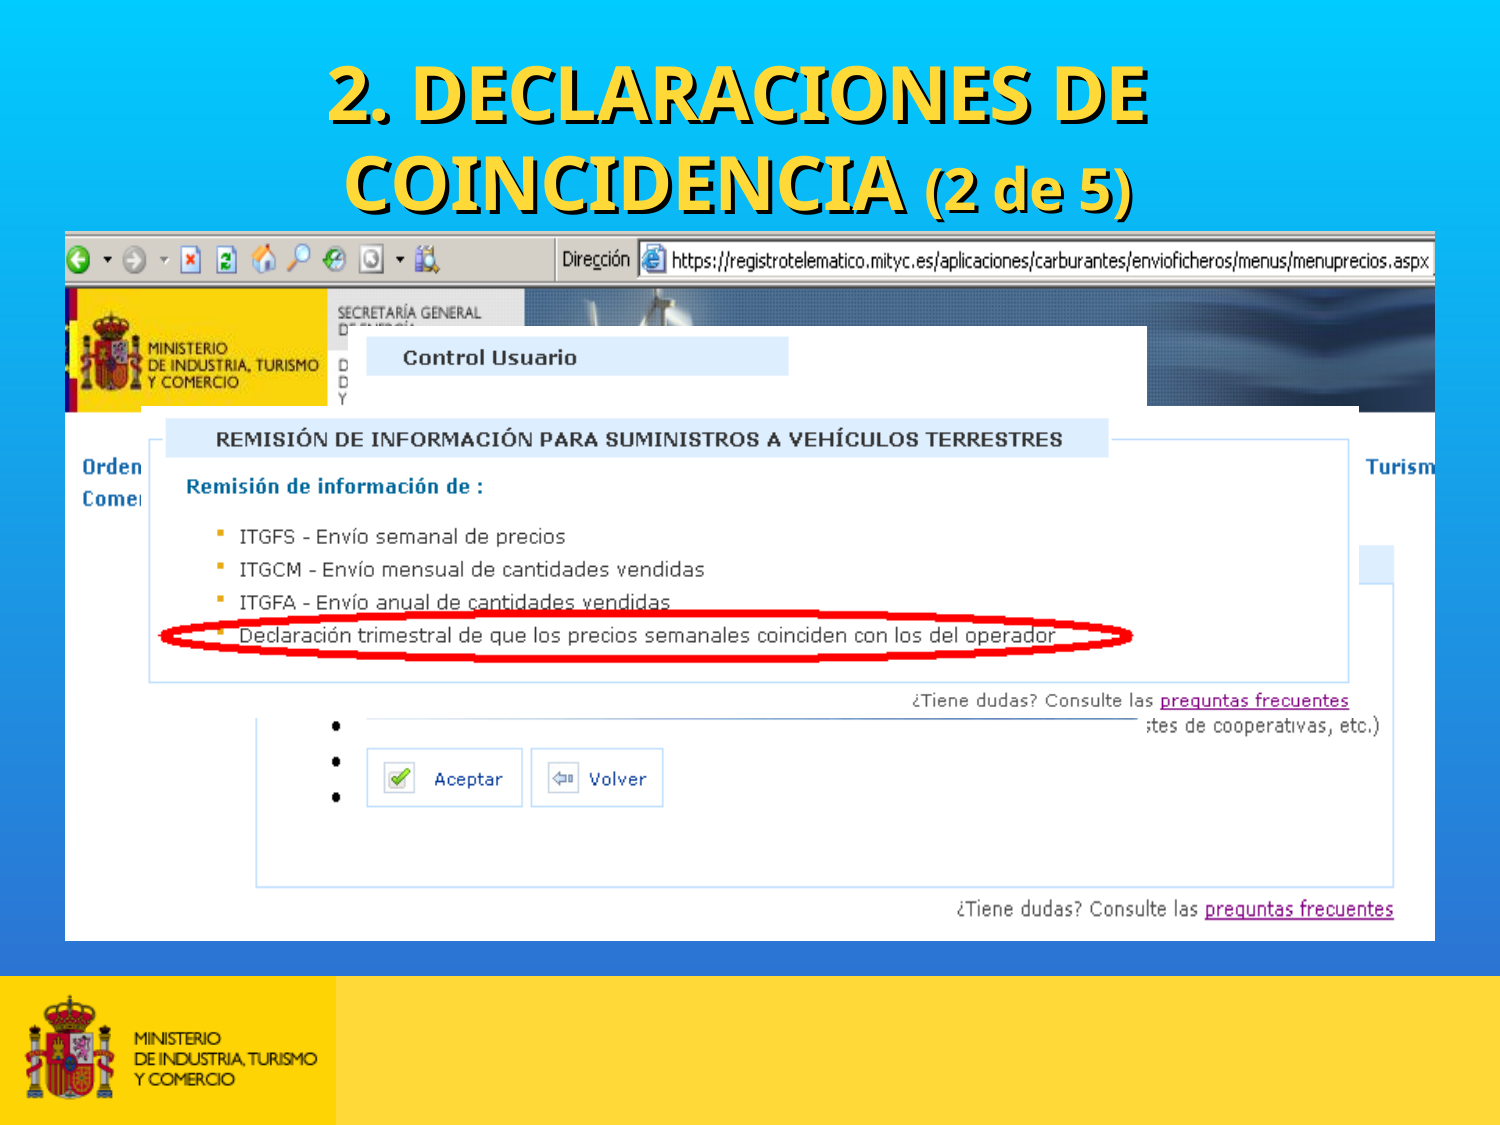

# 2. DECLARACIONES DE COINCIDENCIA (2 de 5)